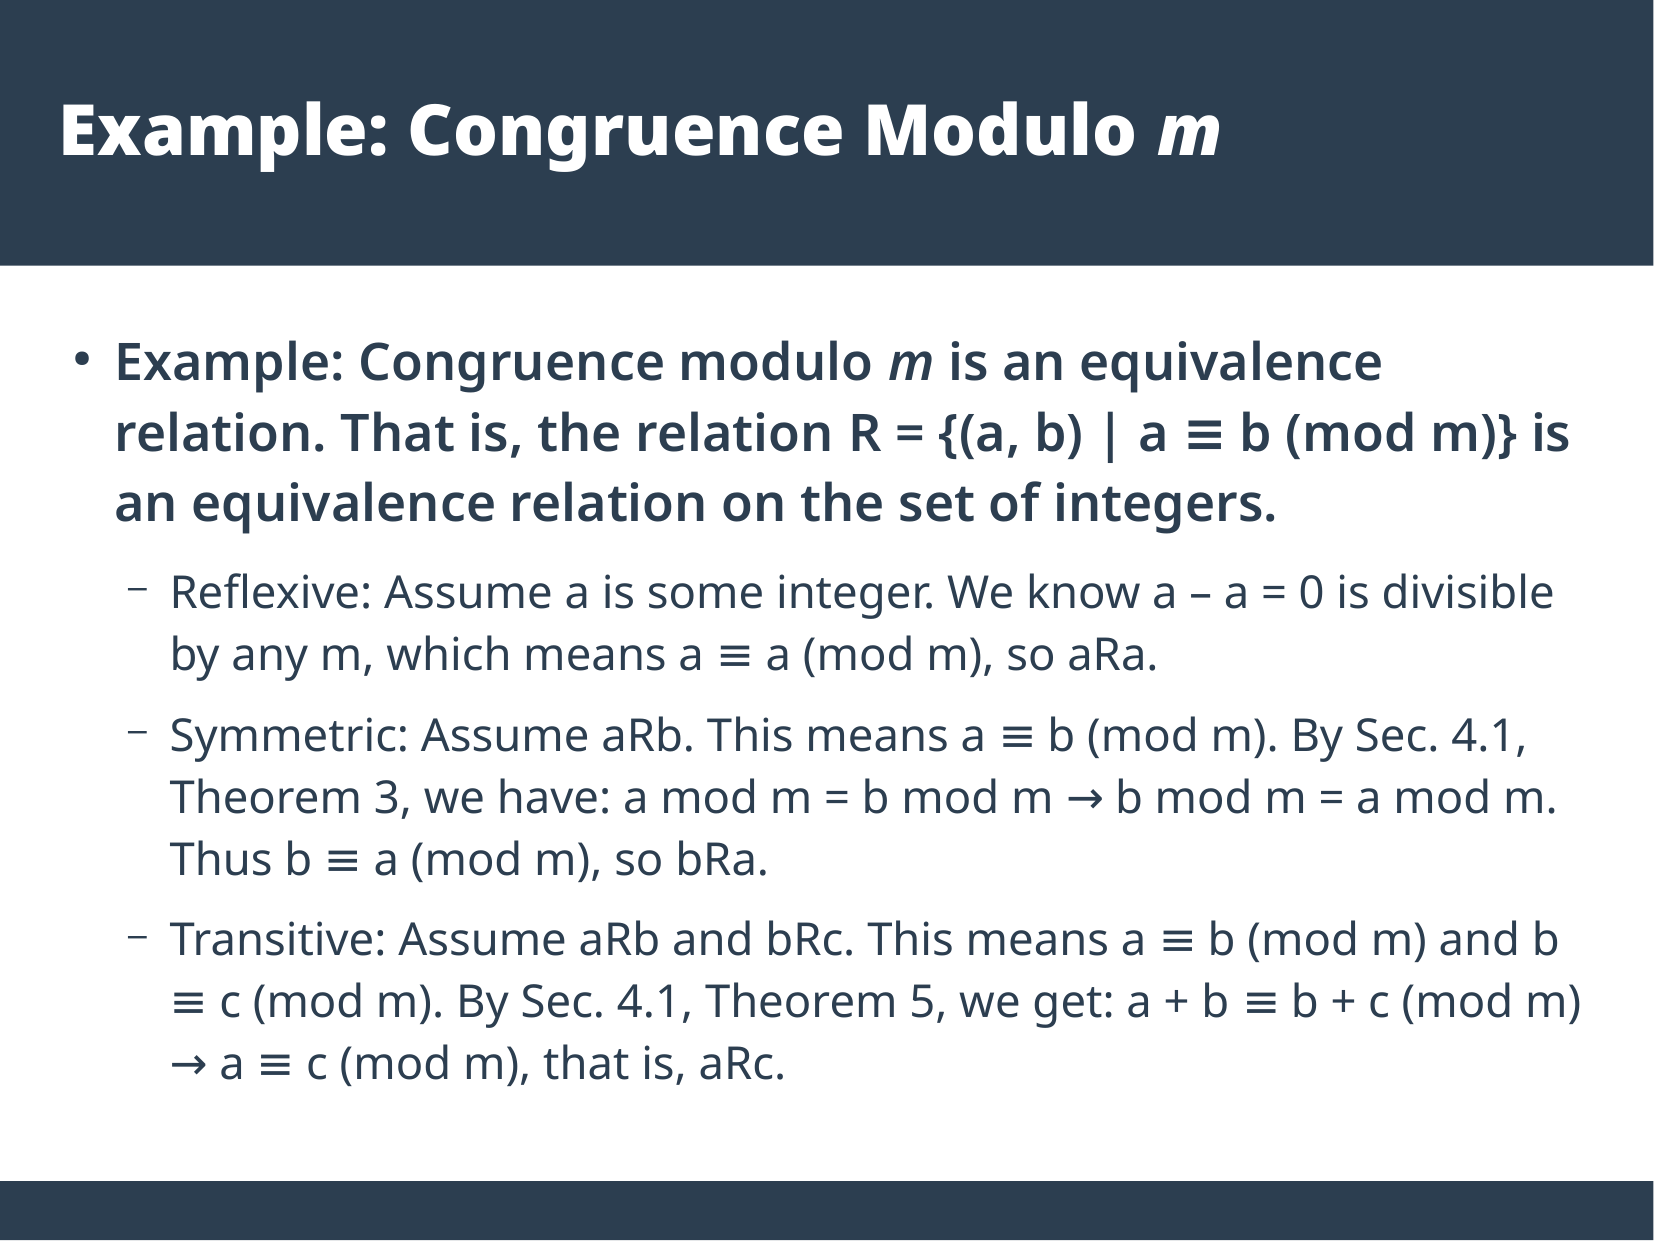

# Example: Congruence Modulo m
Example: Congruence modulo m is an equivalence relation. That is, the relation R = {(a, b) | a ≡ b (mod m)} is an equivalence relation on the set of integers.
Reflexive: Assume a is some integer. We know a – a = 0 is divisible by any m, which means a ≡ a (mod m), so aRa.
Symmetric: Assume aRb. This means a ≡ b (mod m). By Sec. 4.1, Theorem 3, we have: a mod m = b mod m → b mod m = a mod m. Thus b ≡ a (mod m), so bRa.
Transitive: Assume aRb and bRc. This means a ≡ b (mod m) and b ≡ c (mod m). By Sec. 4.1, Theorem 5, we get: a + b ≡ b + c (mod m) → a ≡ c (mod m), that is, aRc.